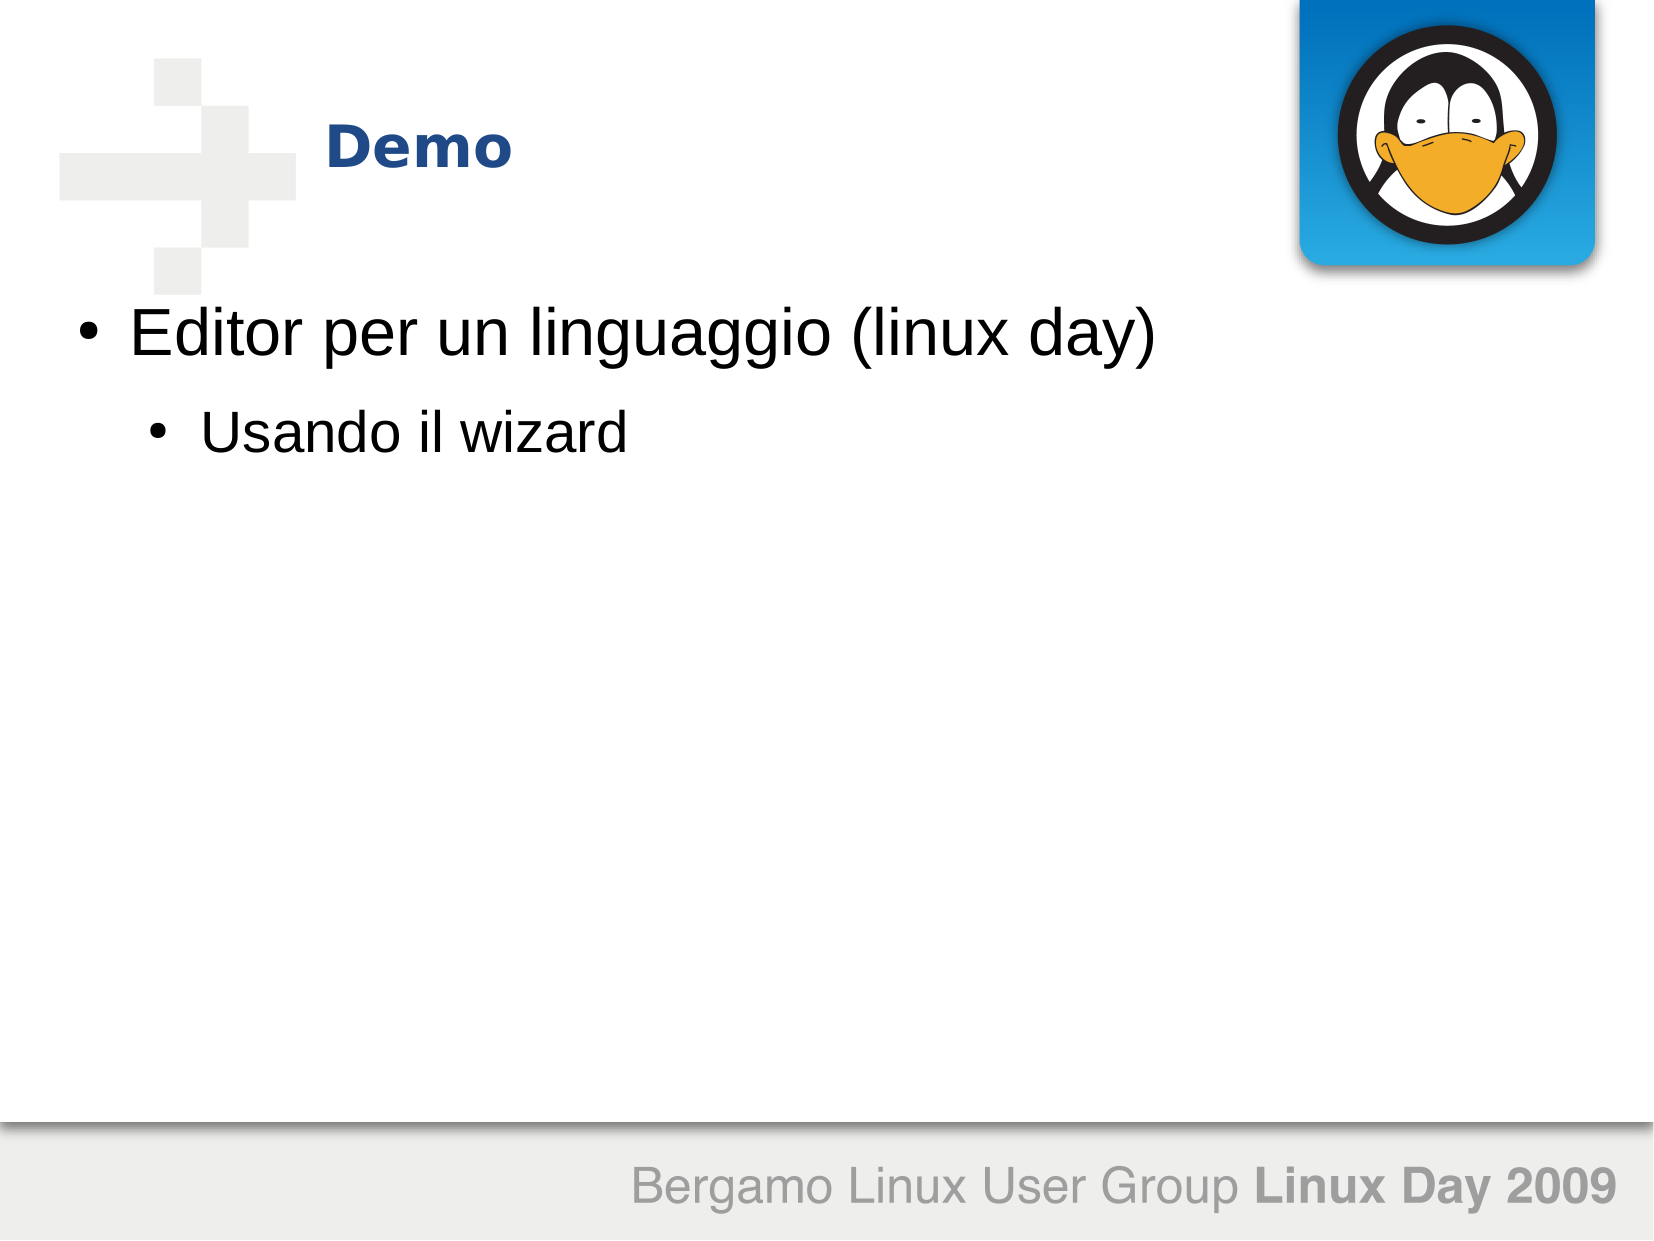

# Demo
Editor per un linguaggio (linux day)
Usando il wizard